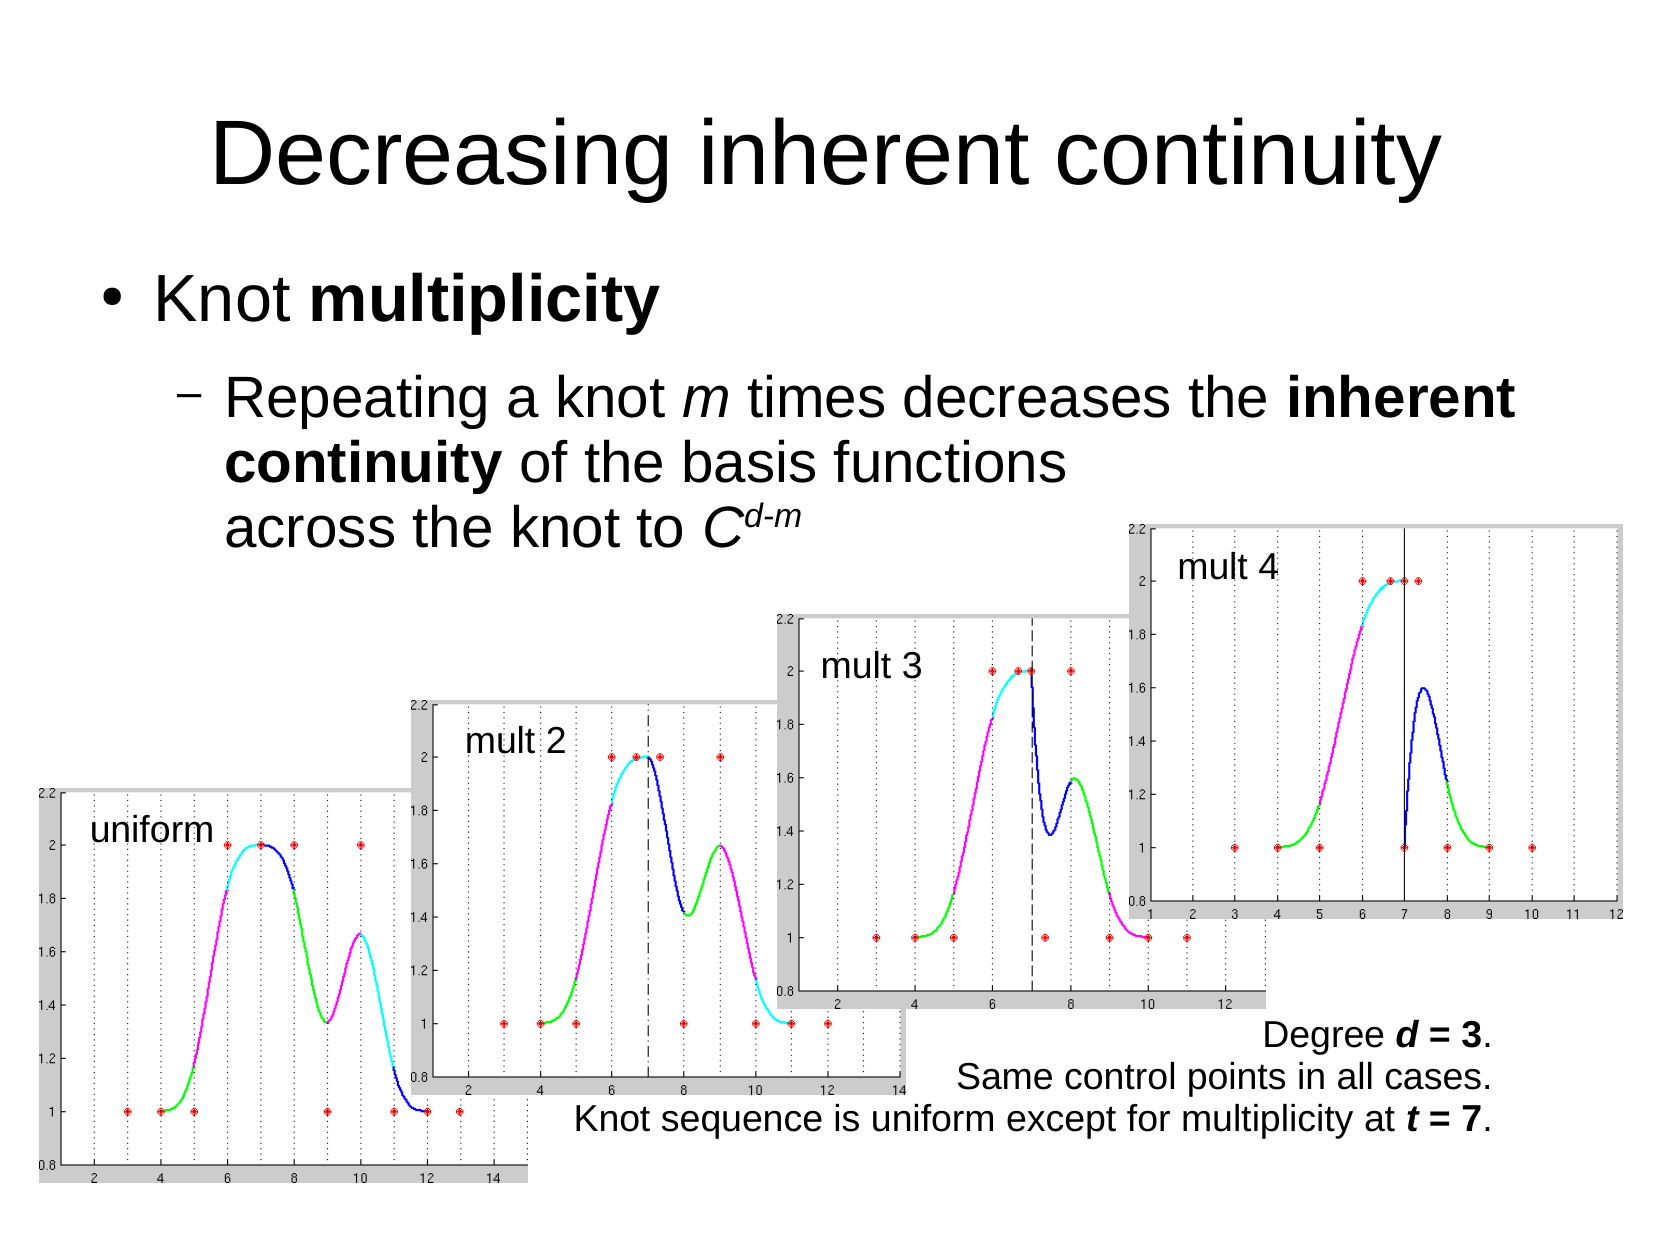

# Decreasing inherent continuity
Knot multiplicity
Repeating a knot m times decreases the inherent continuity of the basis functions
across the knot to Cd-m
mult 4
mult 3
mult 2
uniform
Degree d = 3.
Same control points in all cases.
Knot sequence is uniform except for multiplicity at t = 7.